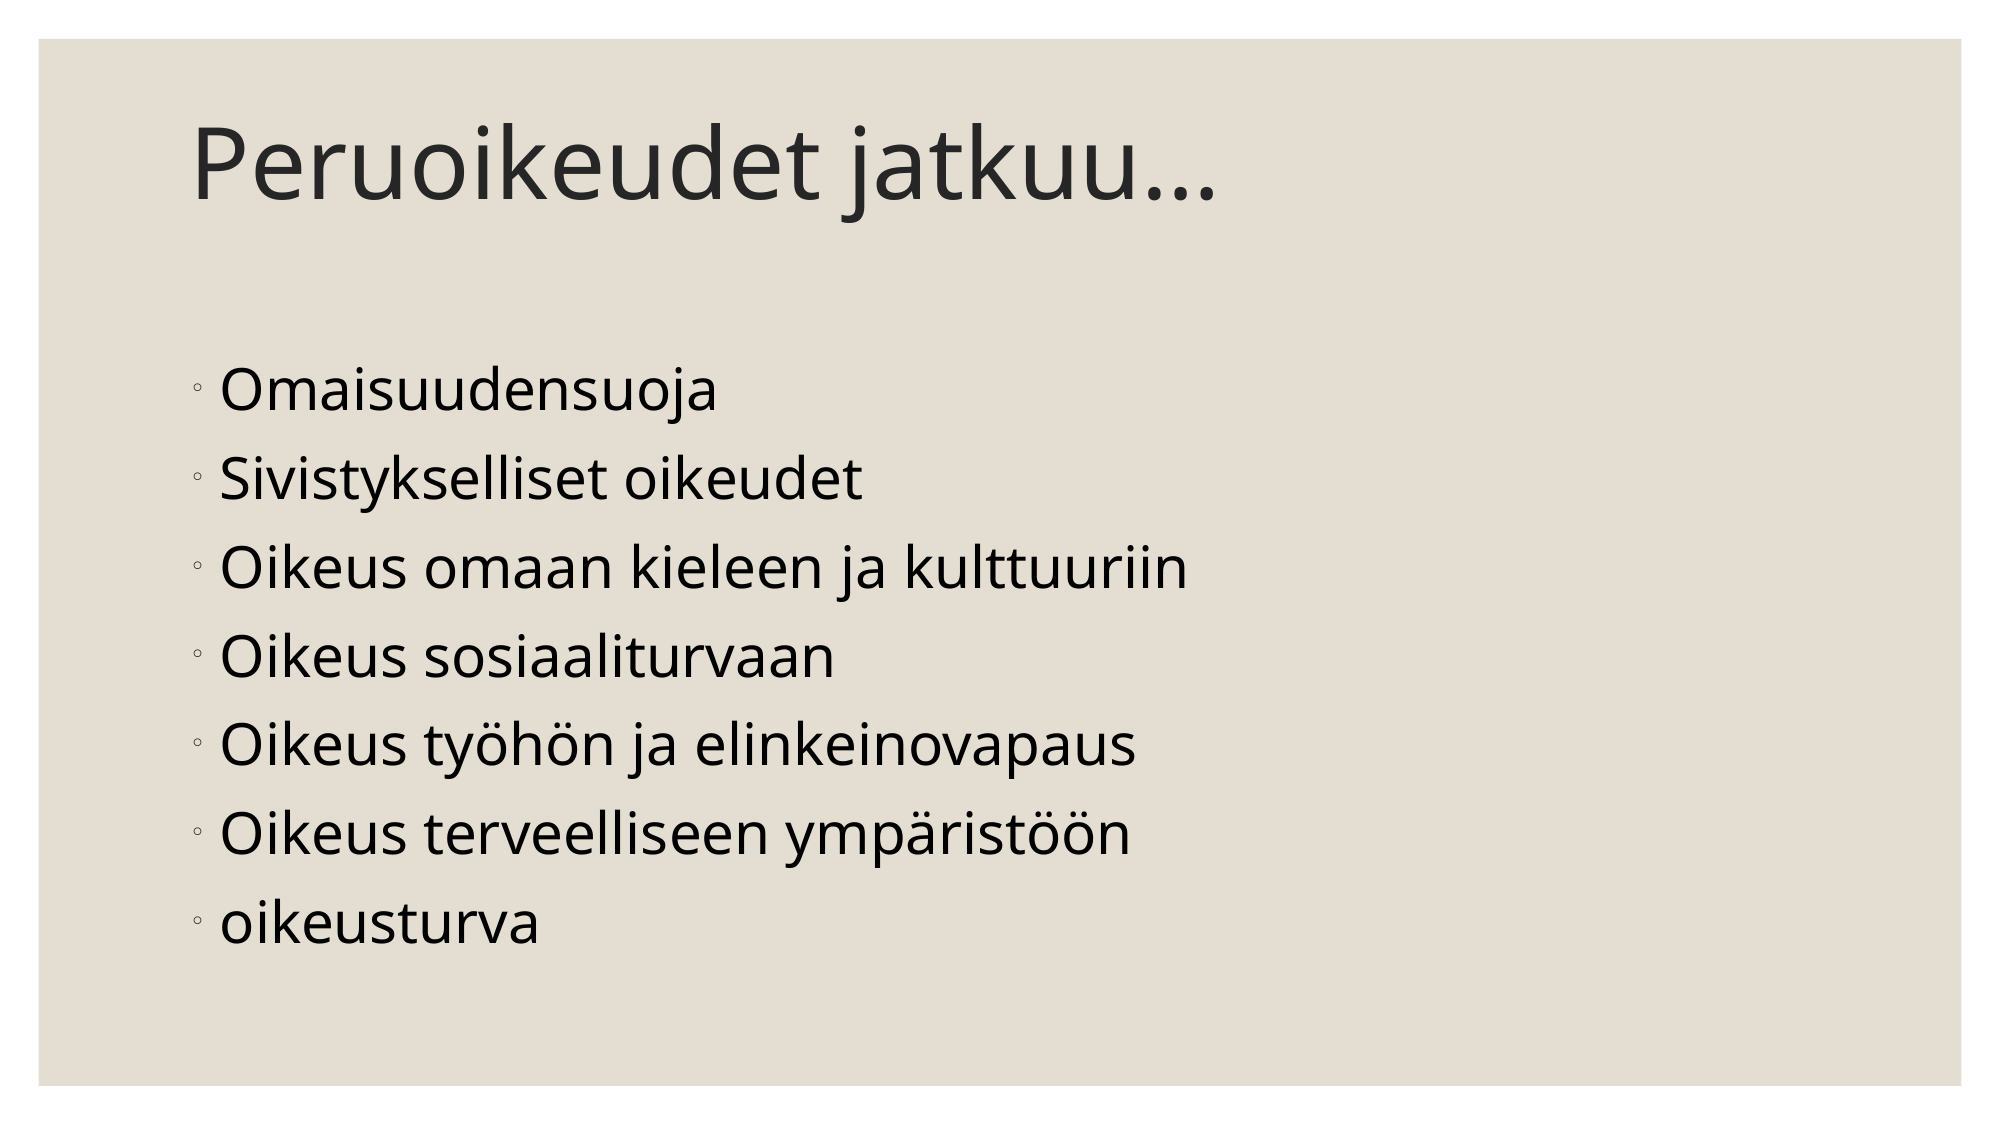

# Peruoikeudet jatkuu…
Omaisuudensuoja
Sivistykselliset oikeudet
Oikeus omaan kieleen ja kulttuuriin
Oikeus sosiaaliturvaan
Oikeus työhön ja elinkeinovapaus
Oikeus terveelliseen ympäristöön
oikeusturva